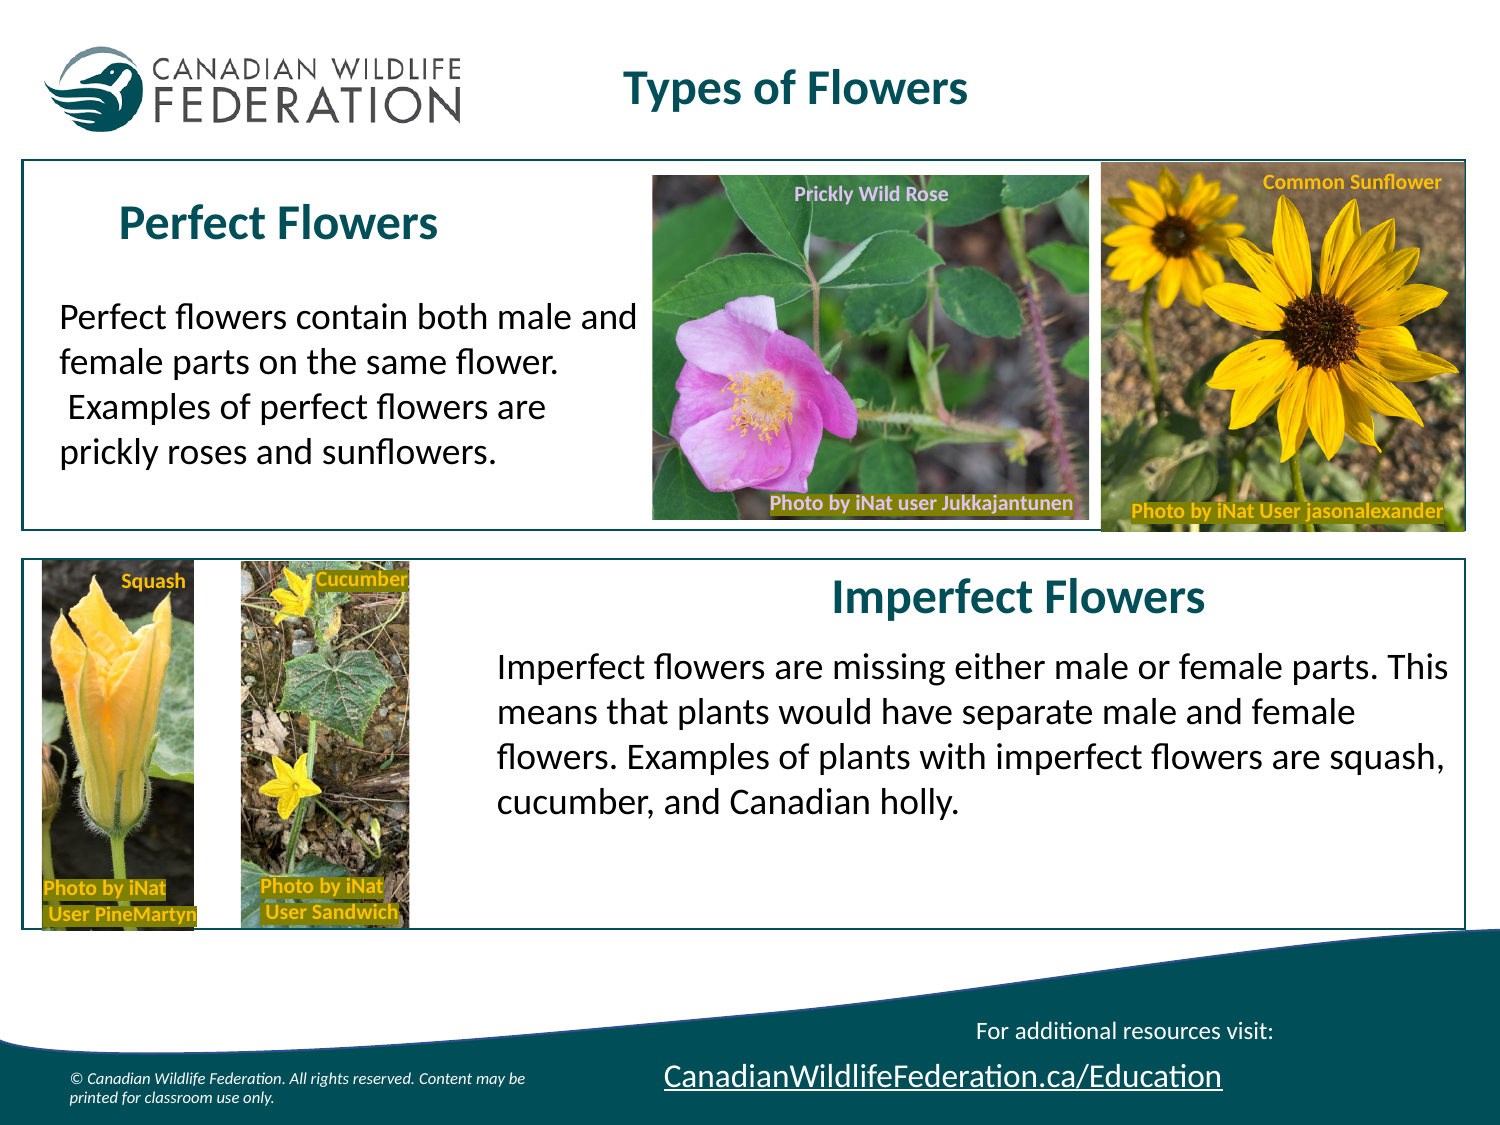

Types of Flowers
Common Sunflower
Prickly Wild Rose
Perfect Flowers
Perfect flowers contain both male and female parts on the same flower.  Examples of perfect flowers are prickly roses and sunflowers.
Photo by iNat user Jukkajantunen
Photo by iNat User jasonalexander
Imperfect Flowers
Cucumber
Squash
Imperfect flowers are missing either male or female parts. This means that plants would have separate male and female flowers. Examples of plants with imperfect flowers are squash, cucumber, and Canadian holly.
Photo by iNat
 User Sandwich
Photo by iNat
 User PineMartyn
For additional resources visit:
CanadianWildlifeFederation.ca/Education
© Canadian Wildlife Federation. All rights reserved. Content may be printed for classroom use only.